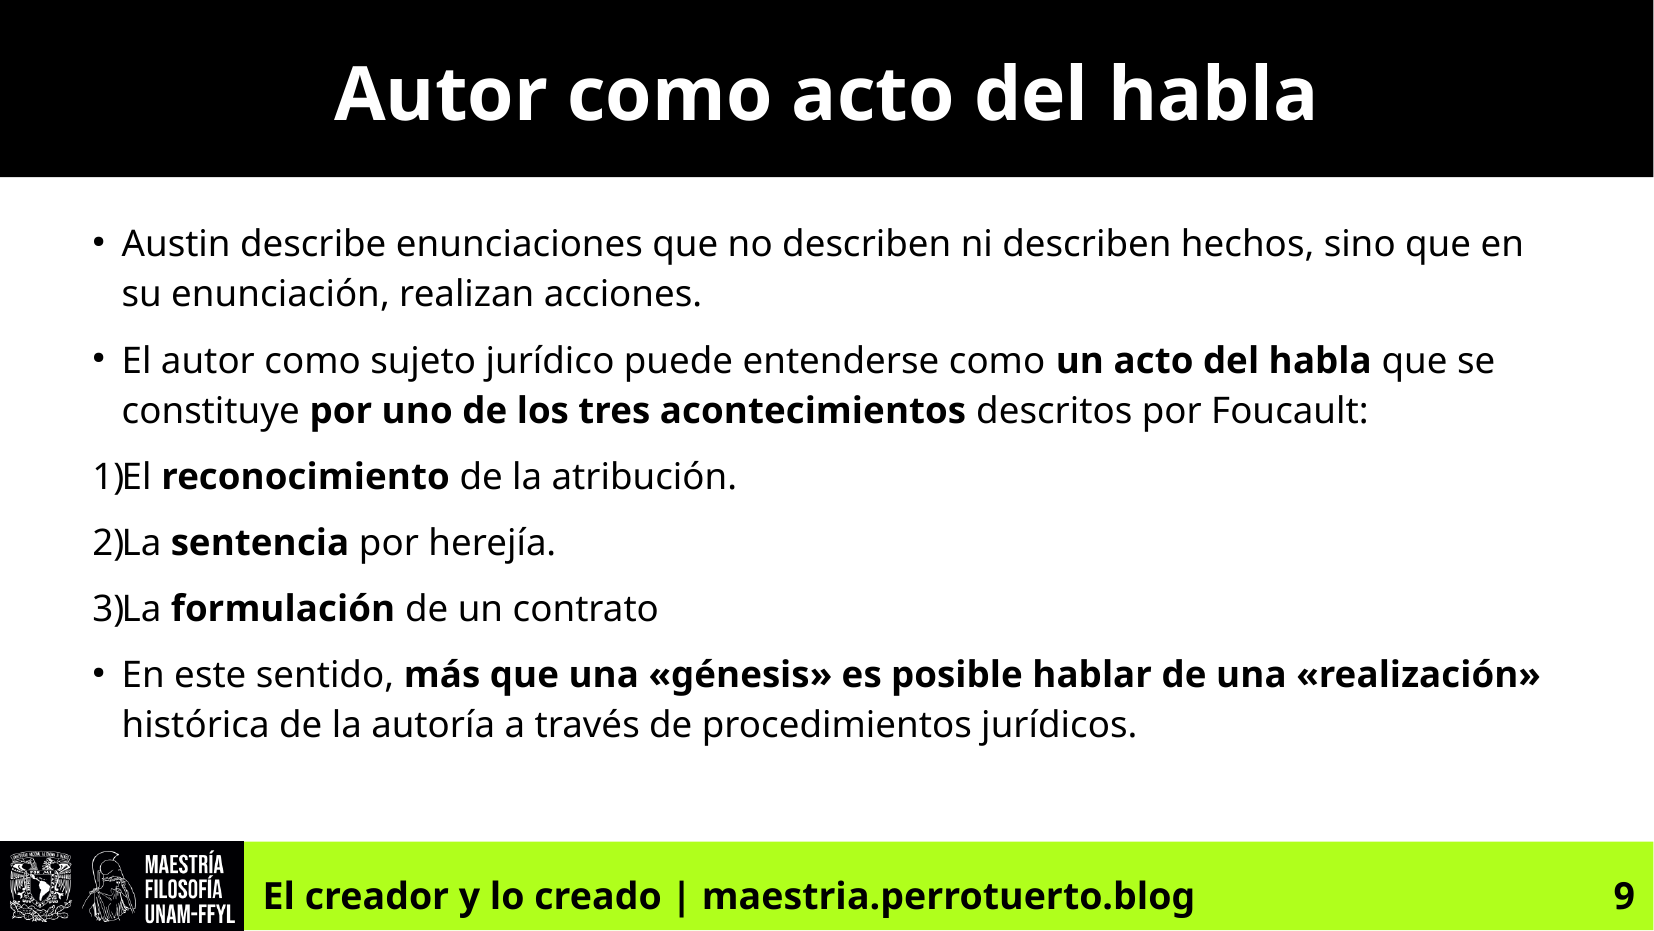

# Autor como acto del habla
Austin describe enunciaciones que no describen ni describen hechos, sino que en su enunciación, realizan acciones.
El autor como sujeto jurídico puede entenderse como un acto del habla que se constituye por uno de los tres acontecimientos descritos por Foucault:
El reconocimiento de la atribución.
La sentencia por herejía.
La formulación de un contrato
En este sentido, más que una «génesis» es posible hablar de una «realización» histórica de la autoría a través de procedimientos jurídicos.